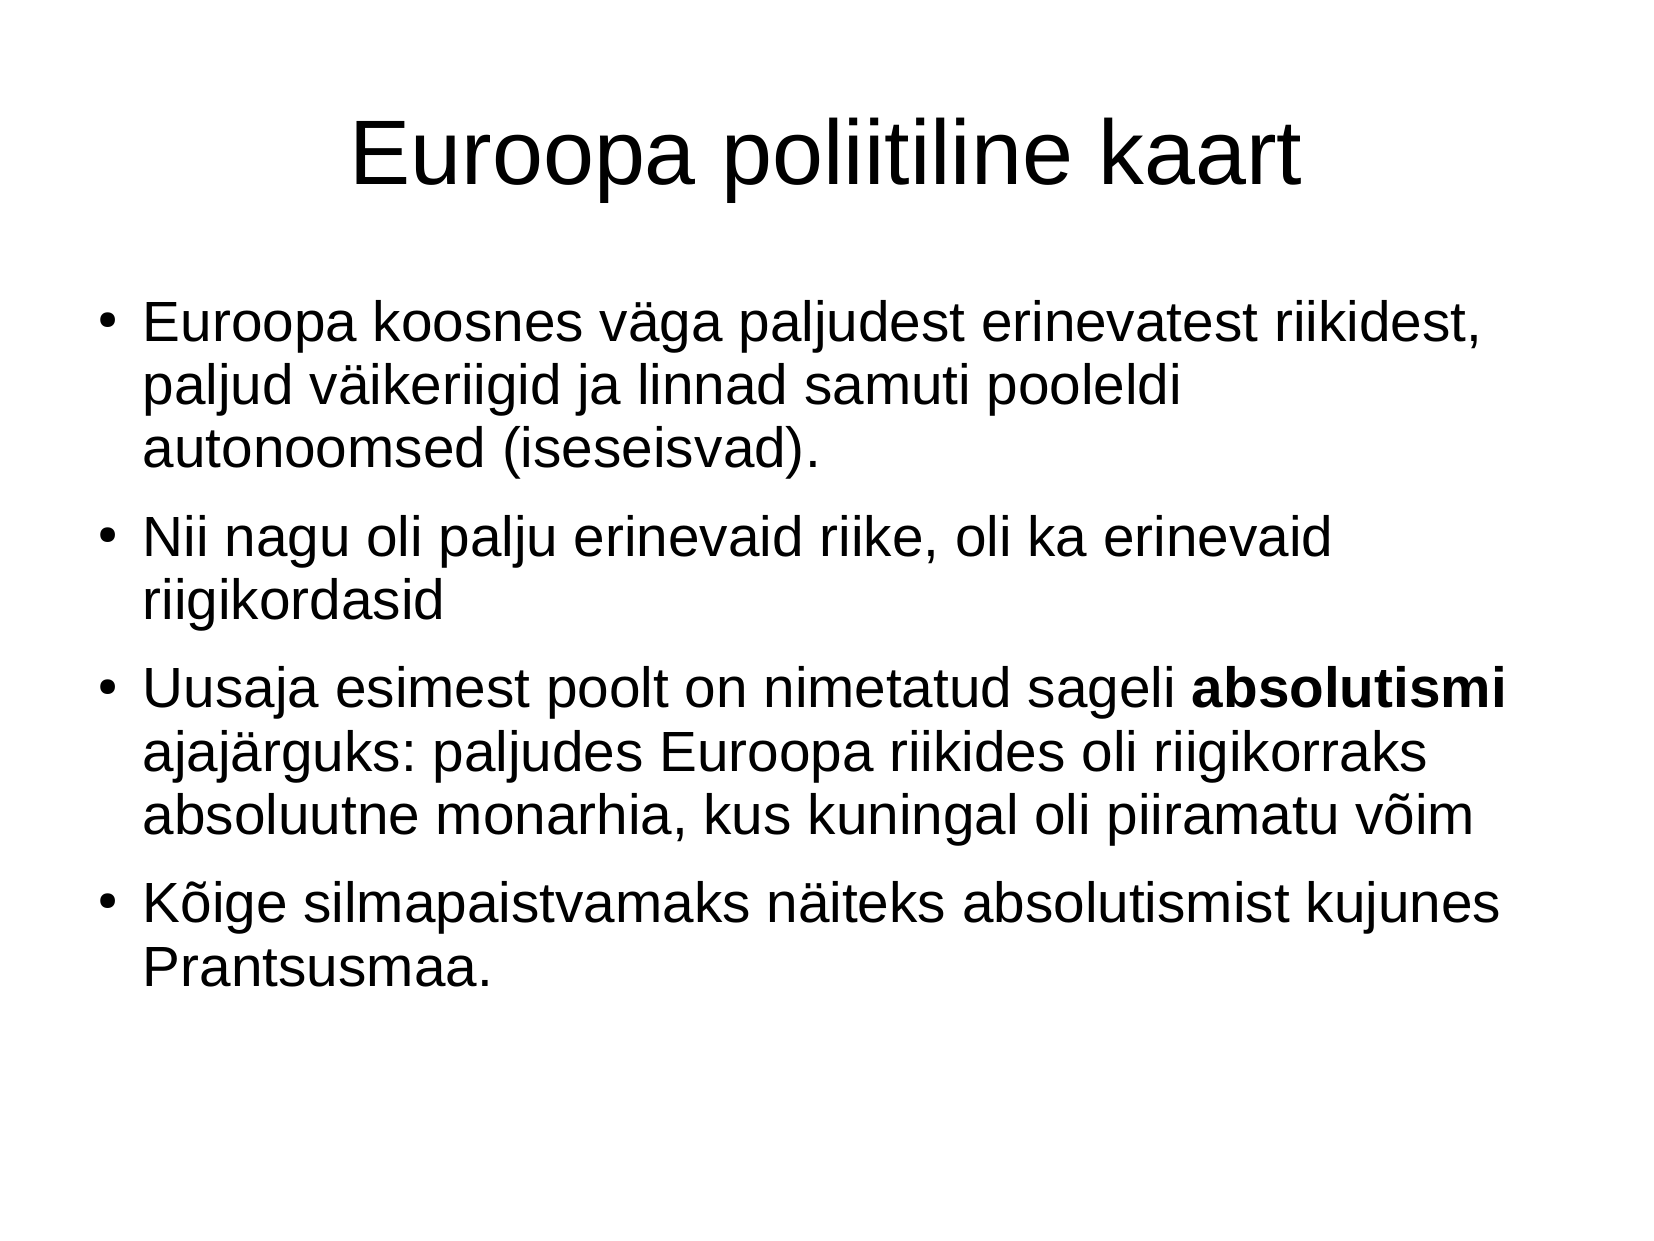

# Euroopa poliitiline kaart
Euroopa koosnes väga paljudest erinevatest riikidest, paljud väikeriigid ja linnad samuti pooleldi autonoomsed (iseseisvad).
Nii nagu oli palju erinevaid riike, oli ka erinevaid riigikordasid
Uusaja esimest poolt on nimetatud sageli absolutismi ajajärguks: paljudes Euroopa riikides oli riigikorraks absoluutne monarhia, kus kuningal oli piiramatu võim
Kõige silmapaistvamaks näiteks absolutismist kujunes Prantsusmaa.